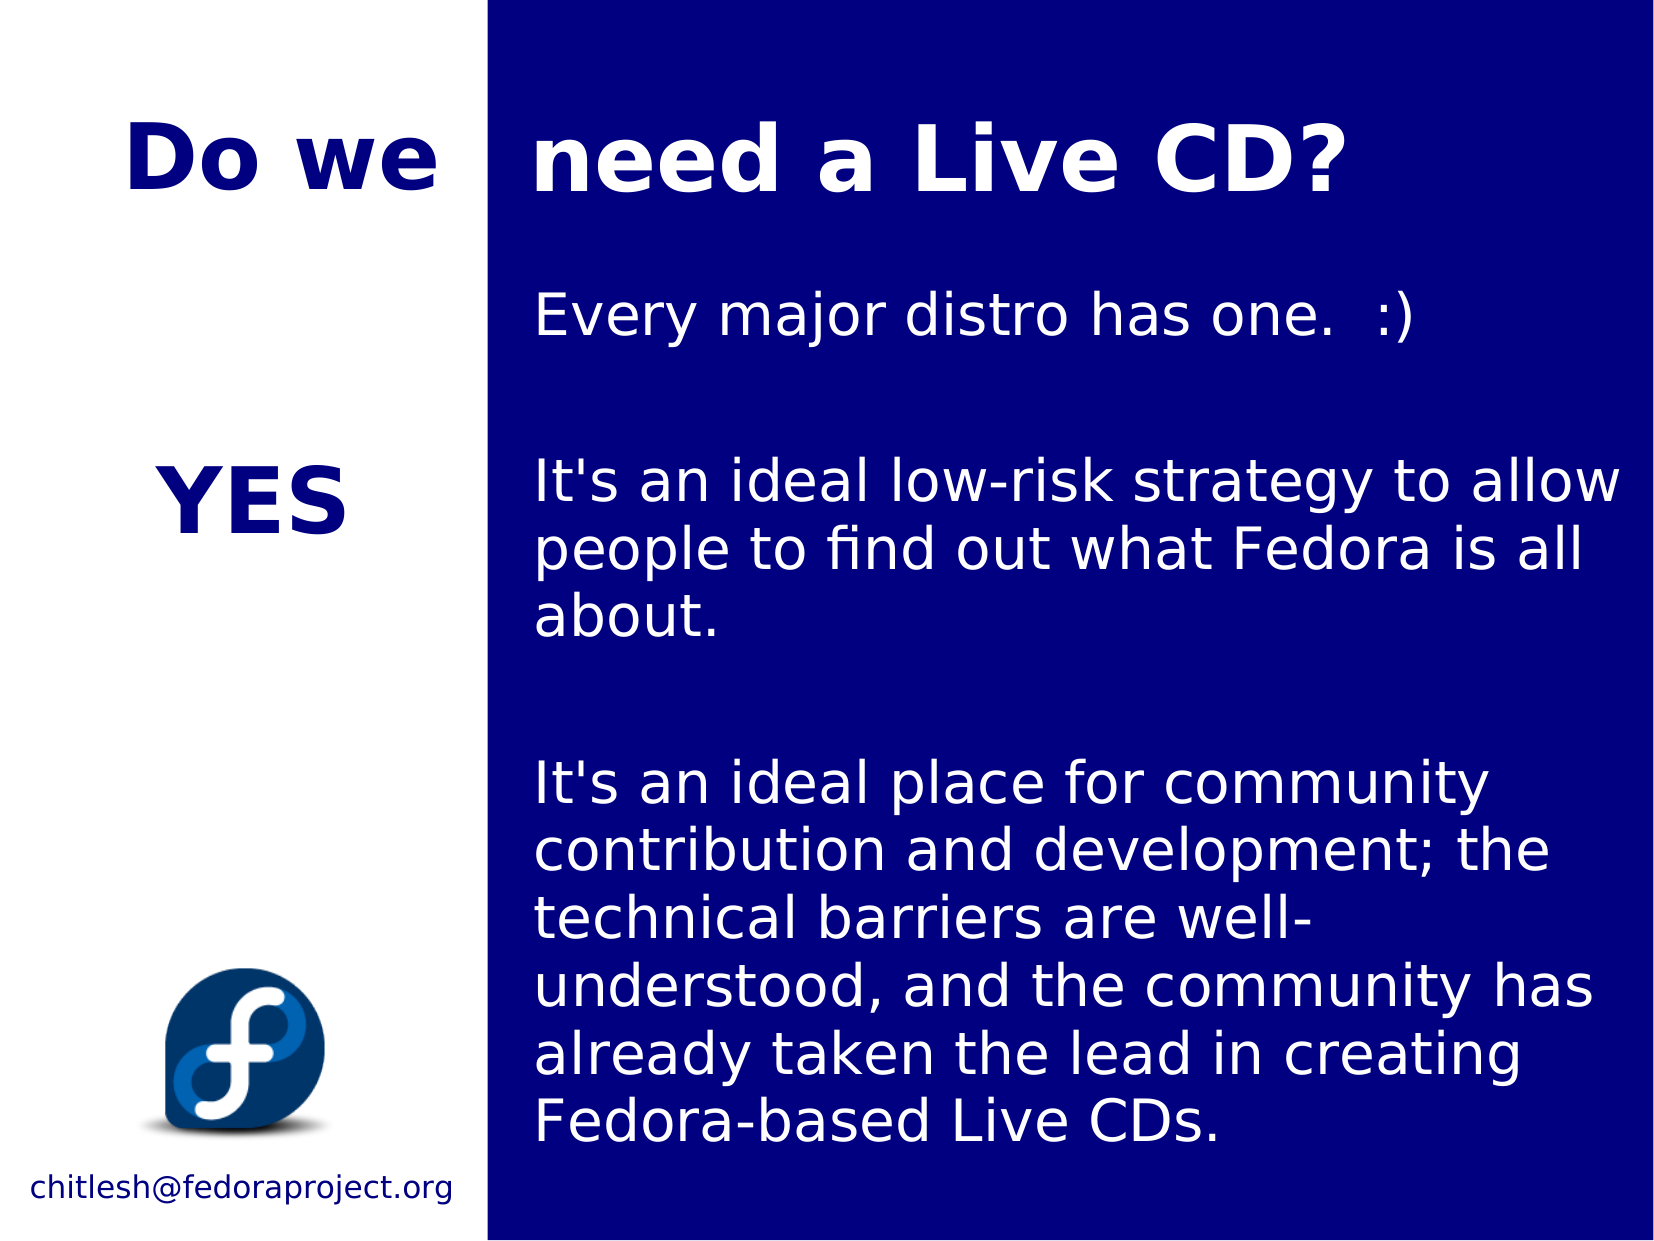

# need a Live CD?
Do we
Every major distro has one. :)
It's an ideal low-risk strategy to allow people to find out what Fedora is all about.
It's an ideal place for community contribution and development; the technical barriers are well-understood, and the community has already taken the lead in creating Fedora-based Live CDs.
YES